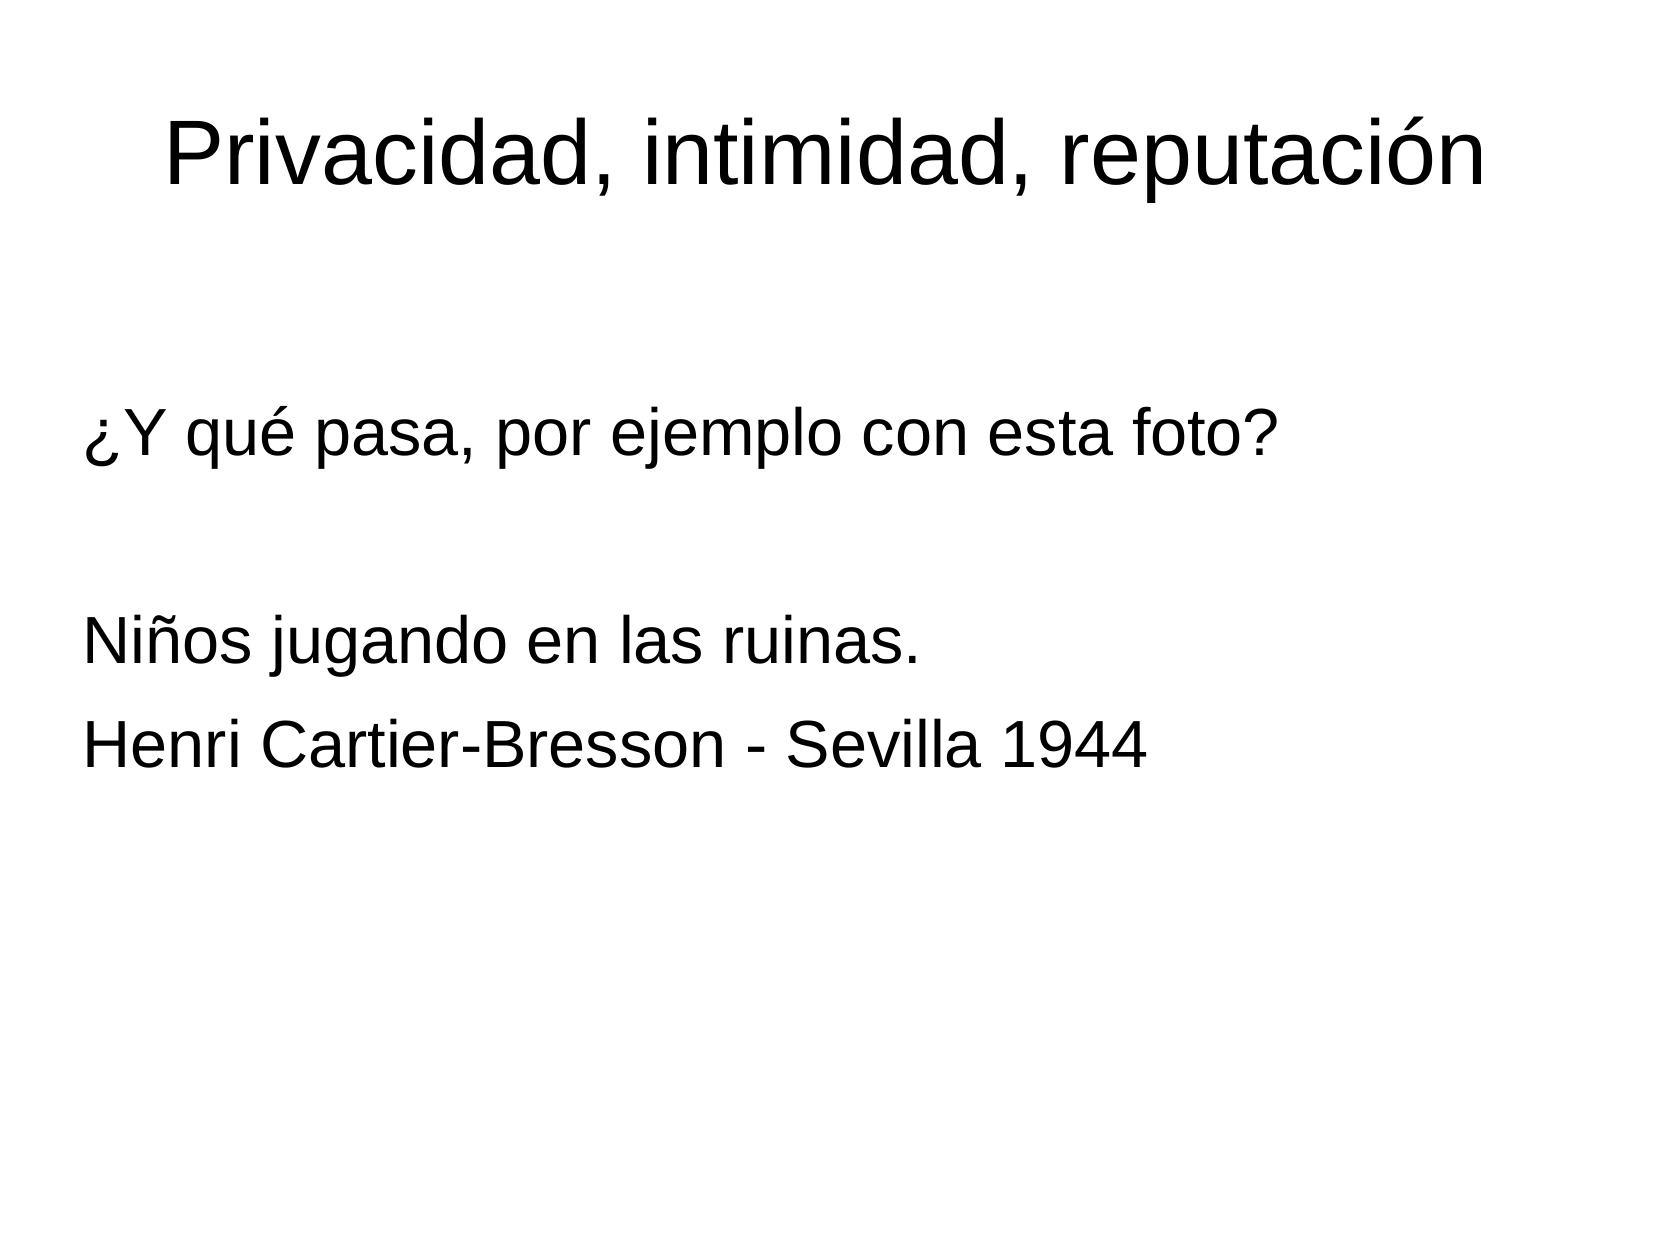

# Privacidad, intimidad, reputación
¿Y qué pasa, por ejemplo con esta foto?
Niños jugando en las ruinas.
Henri Cartier-Bresson - Sevilla 1944